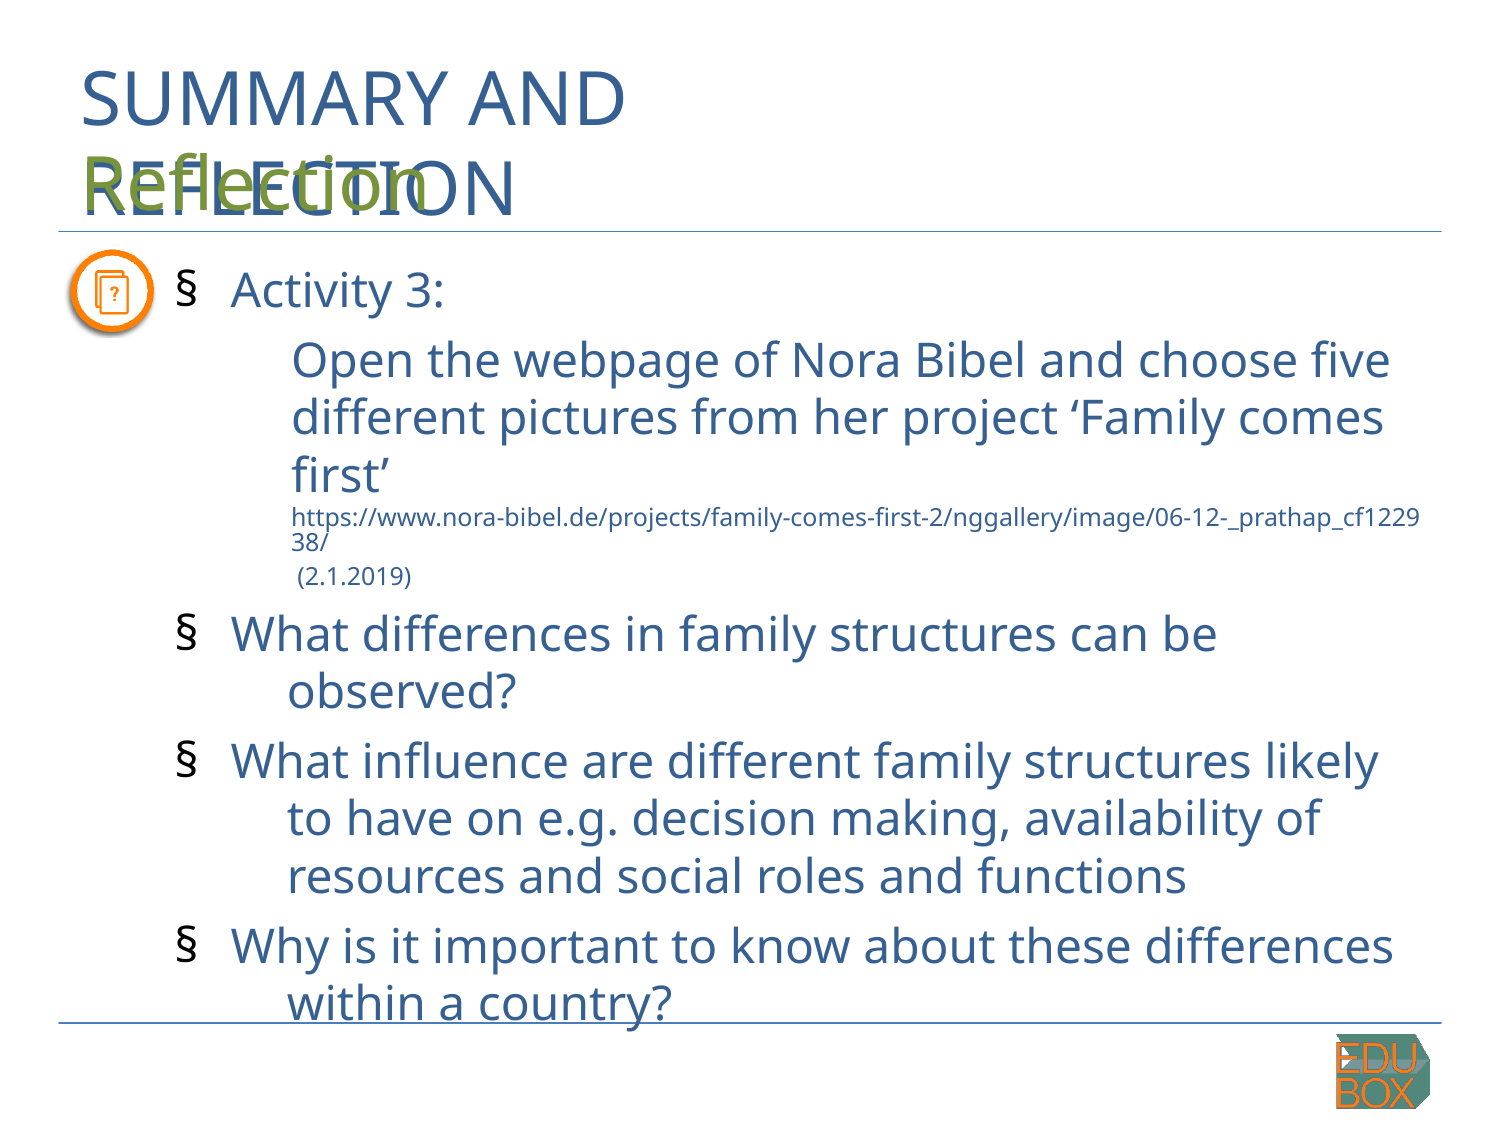

# SUMMARY AND REFLECTION
Reflection
Activity 3:
Open the webpage of Nora Bibel and choose five different pictures from her project ‘Family comes first’ https://www.nora-bibel.de/projects/family-comes-first-2/nggallery/image/06-12-_prathap_cf122938/ (2.1.2019)
What differences in family structures can be observed?
What influence are different family structures likely to have on e.g. decision making, availability of resources and social roles and functions
Why is it important to know about these differences within a country?